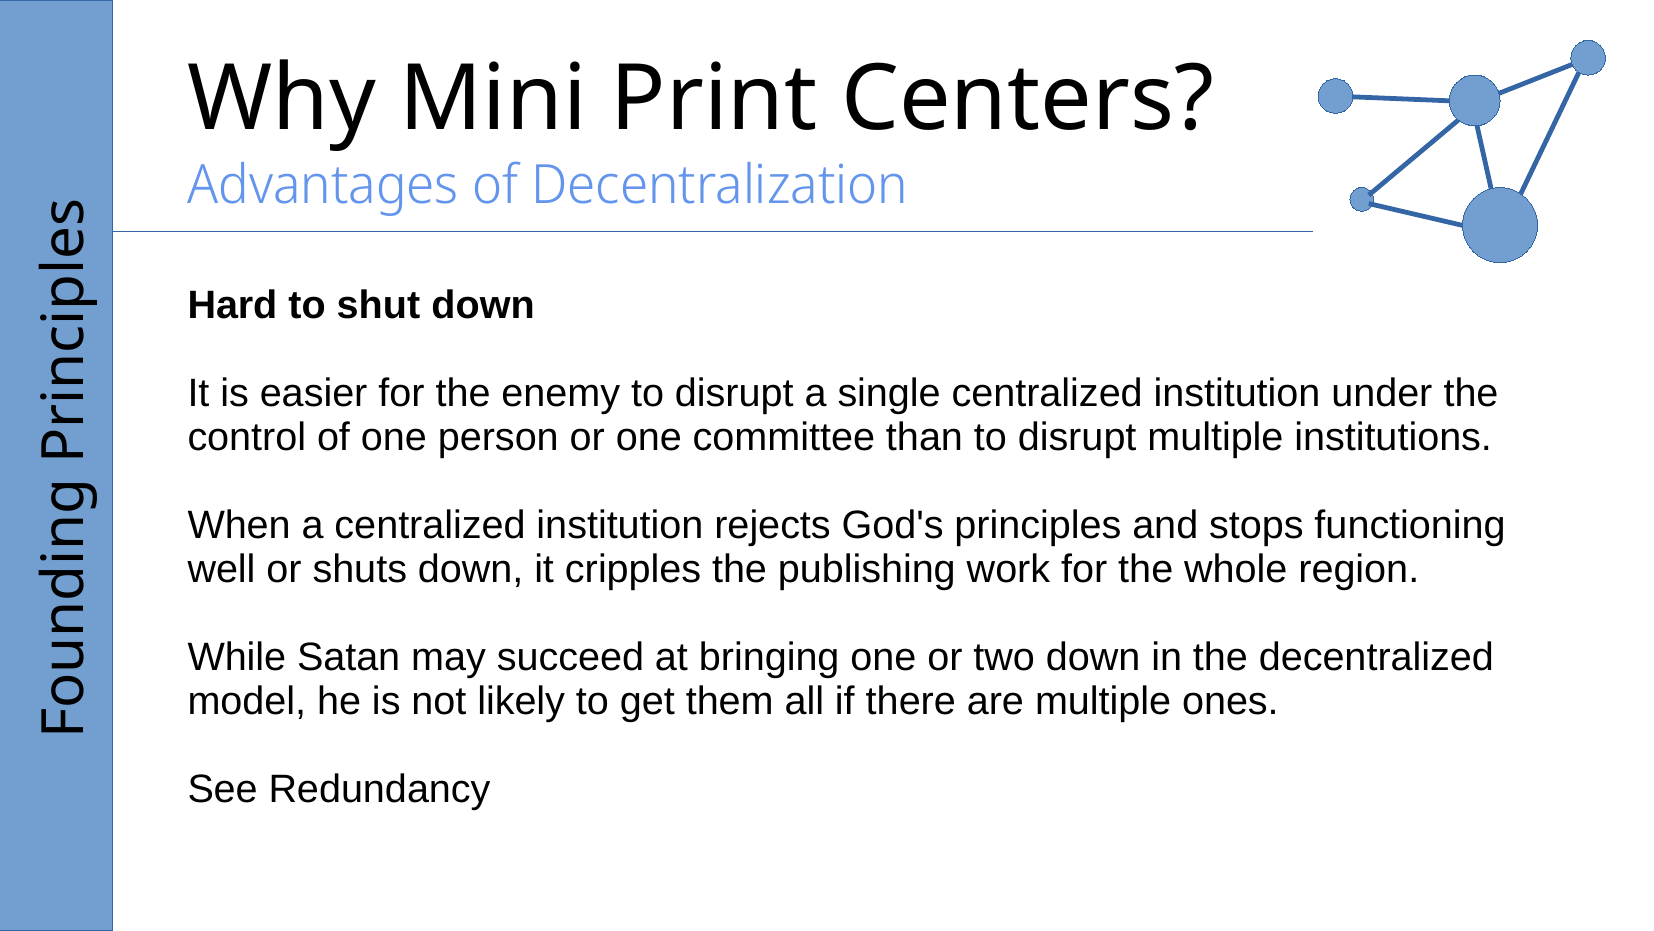

# Why Mini Print Centers?
Advantages of Decentralization
Hard to shut down
It is easier for the enemy to disrupt a single centralized institution under the control of one person or one committee than to disrupt multiple institutions.
When a centralized institution rejects God's principles and stops functioning well or shuts down, it cripples the publishing work for the whole region.
While Satan may succeed at bringing one or two down in the decentralized model, he is not likely to get them all if there are multiple ones.
See Redundancy
Founding Principles